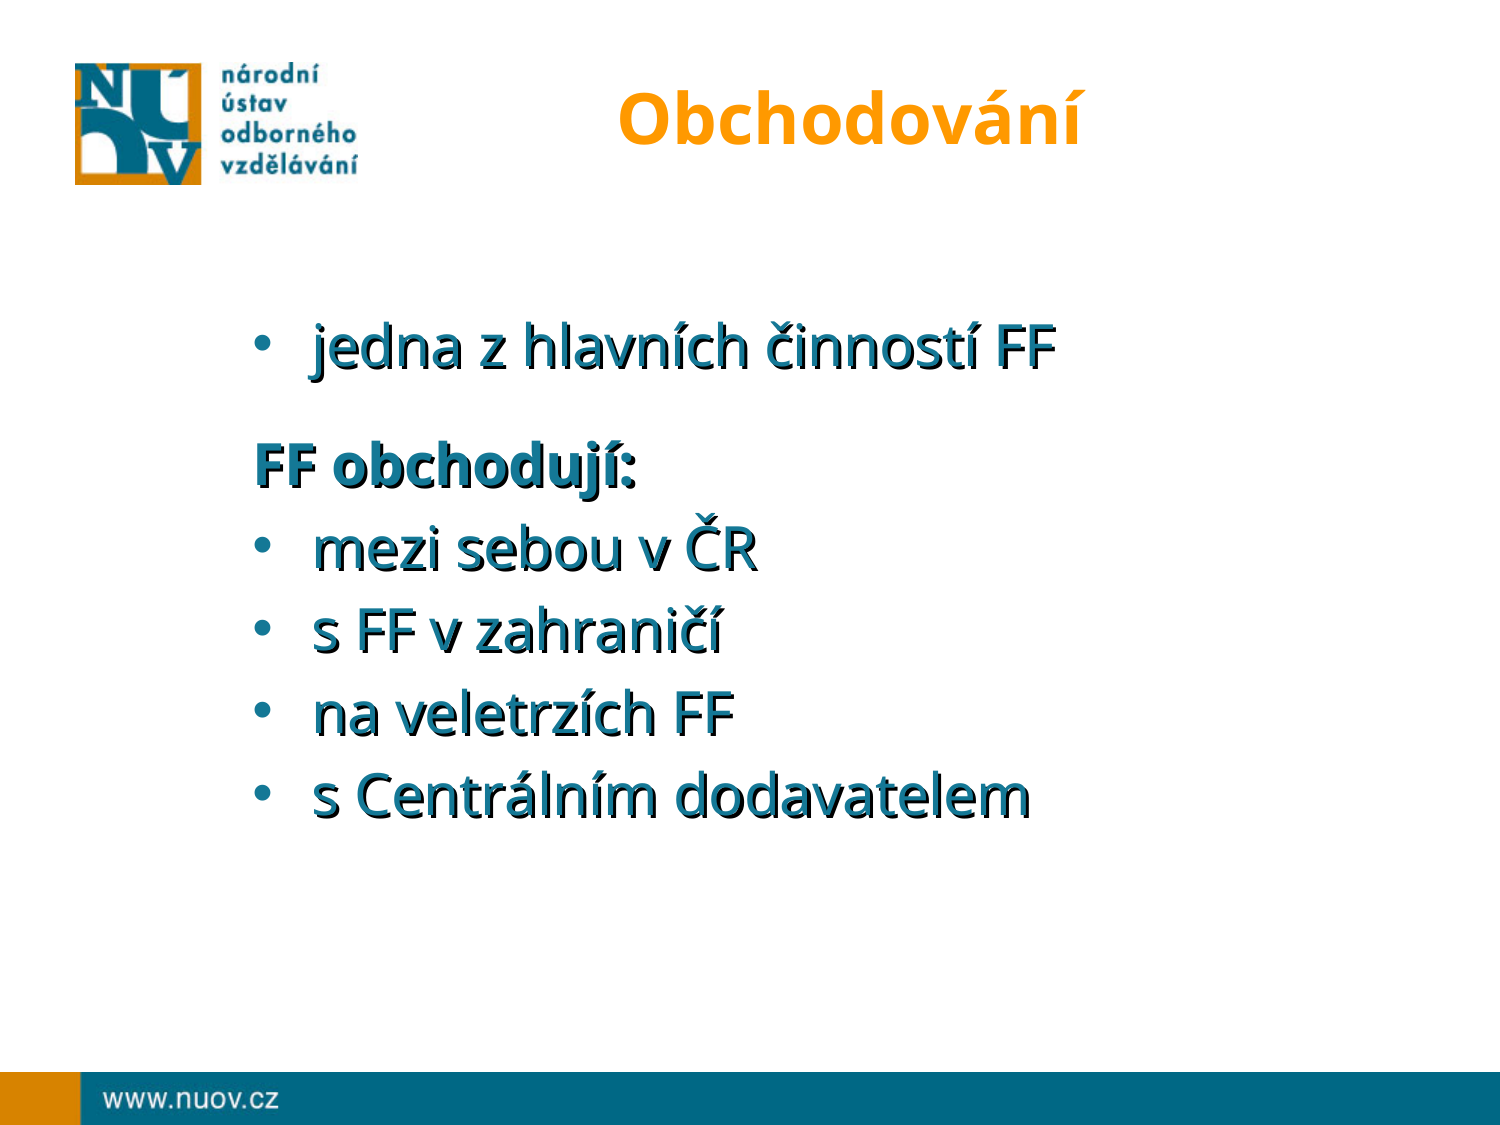

# Obchodování
jedna z hlavních činností FF
FF obchodují:
mezi sebou v ČR
s FF v zahraničí
na veletrzích FF
s Centrálním dodavatelem